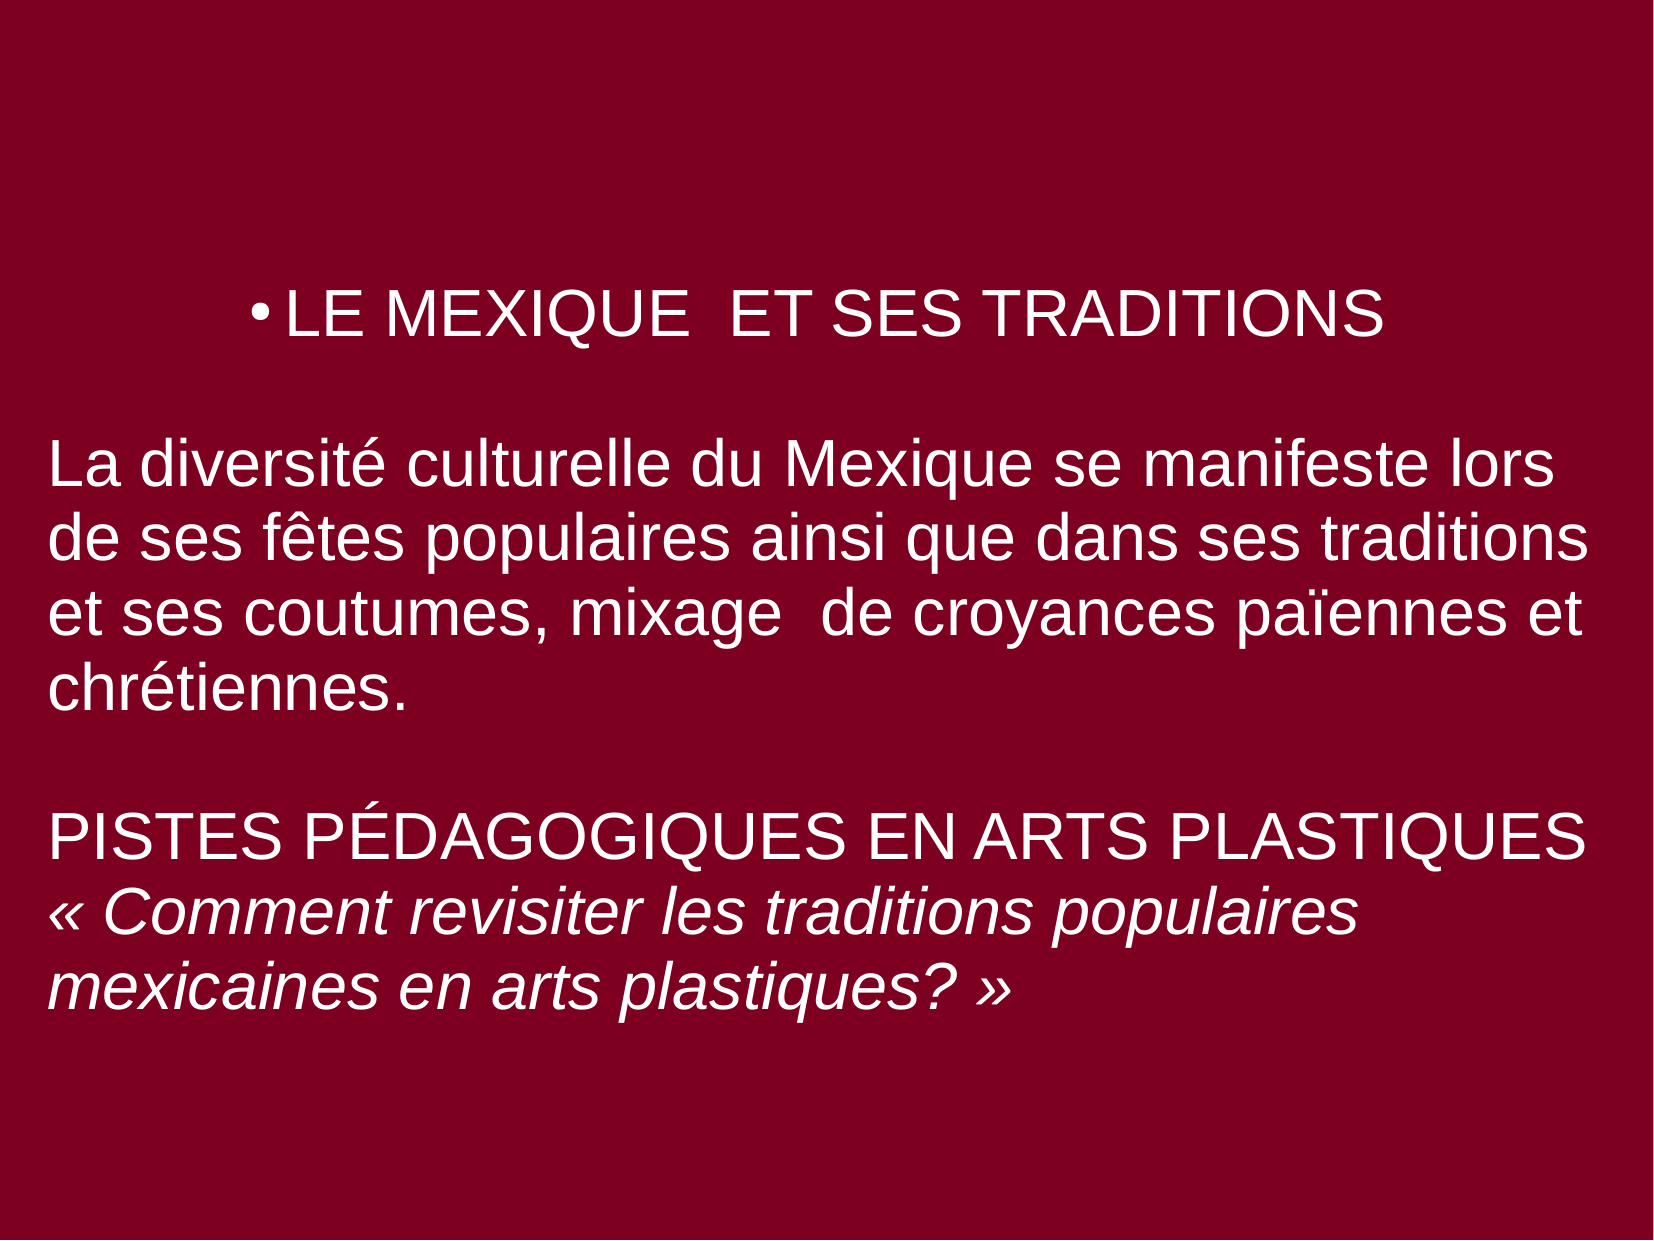

# LE MEXIQUE ET SES TRADITIONS
La diversité culturelle du Mexique se manifeste lors de ses fêtes populaires ainsi que dans ses traditions et ses coutumes, mixage de croyances païennes et chrétiennes.
PISTES PÉDAGOGIQUES EN ARTS PLASTIQUES
« Comment revisiter les traditions populaires mexicaines en arts plastiques? »